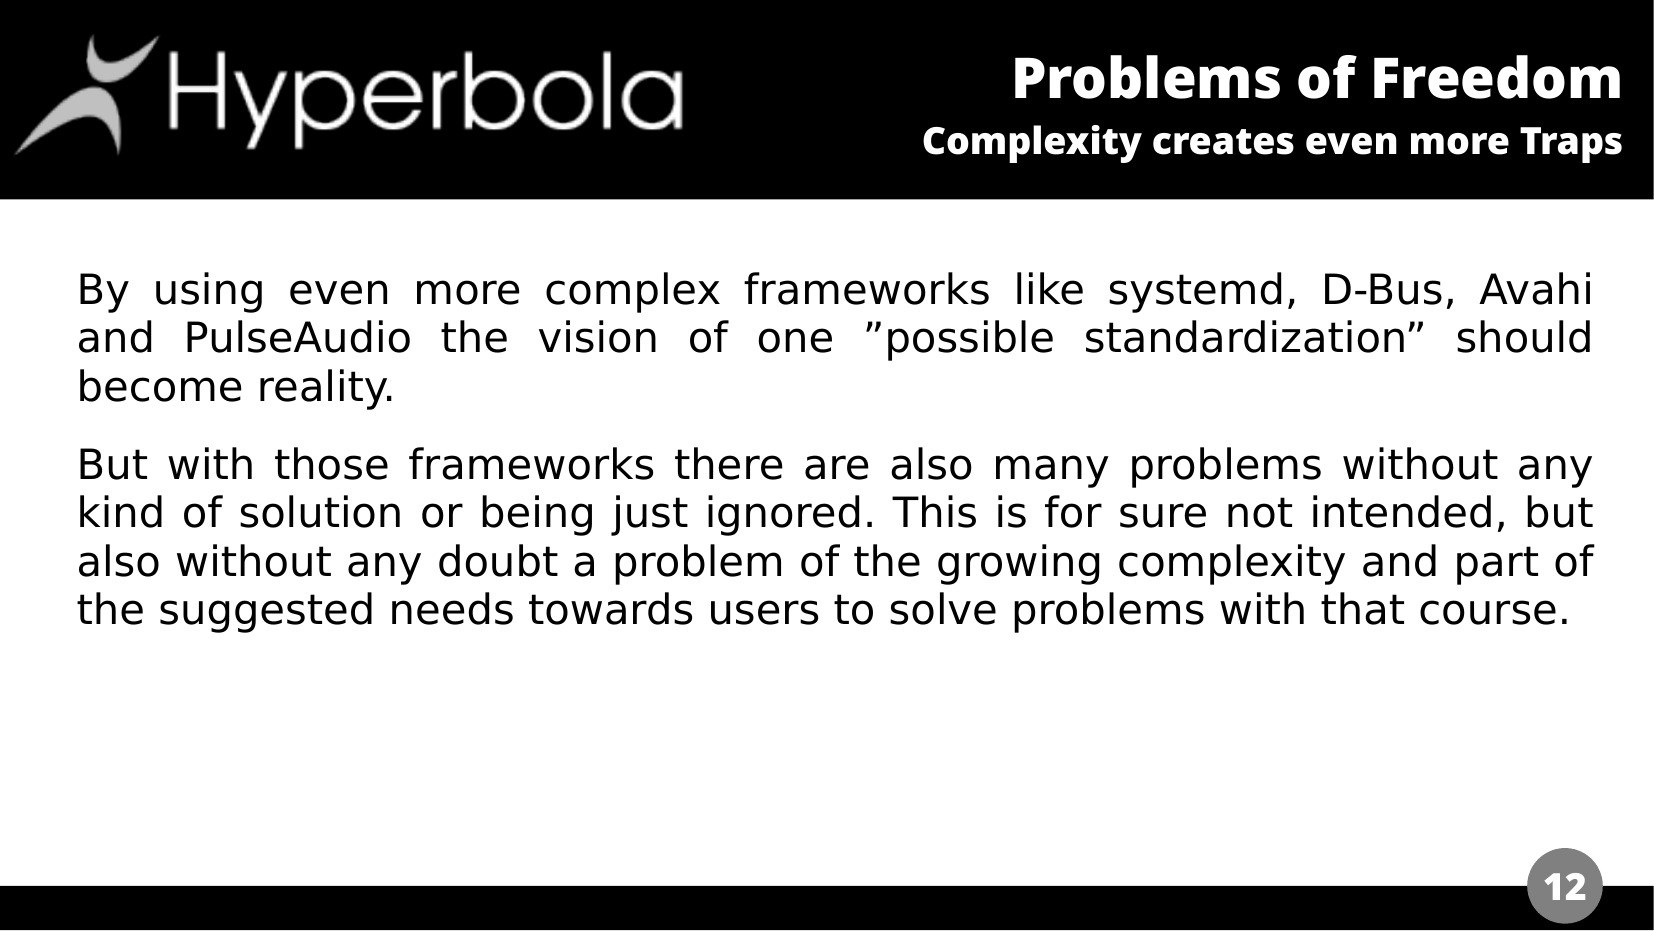

# Problems of Freedom Complexity creates even more Traps
By using even more complex frameworks like systemd, D-Bus, Avahi and PulseAudio the vision of one ”possible standardization” should become reality.
But with those frameworks there are also many problems without any kind of solution or being just ignored. This is for sure not intended, but also without any doubt a problem of the growing complexity and part of the suggested needs towards users to solve problems with that course.